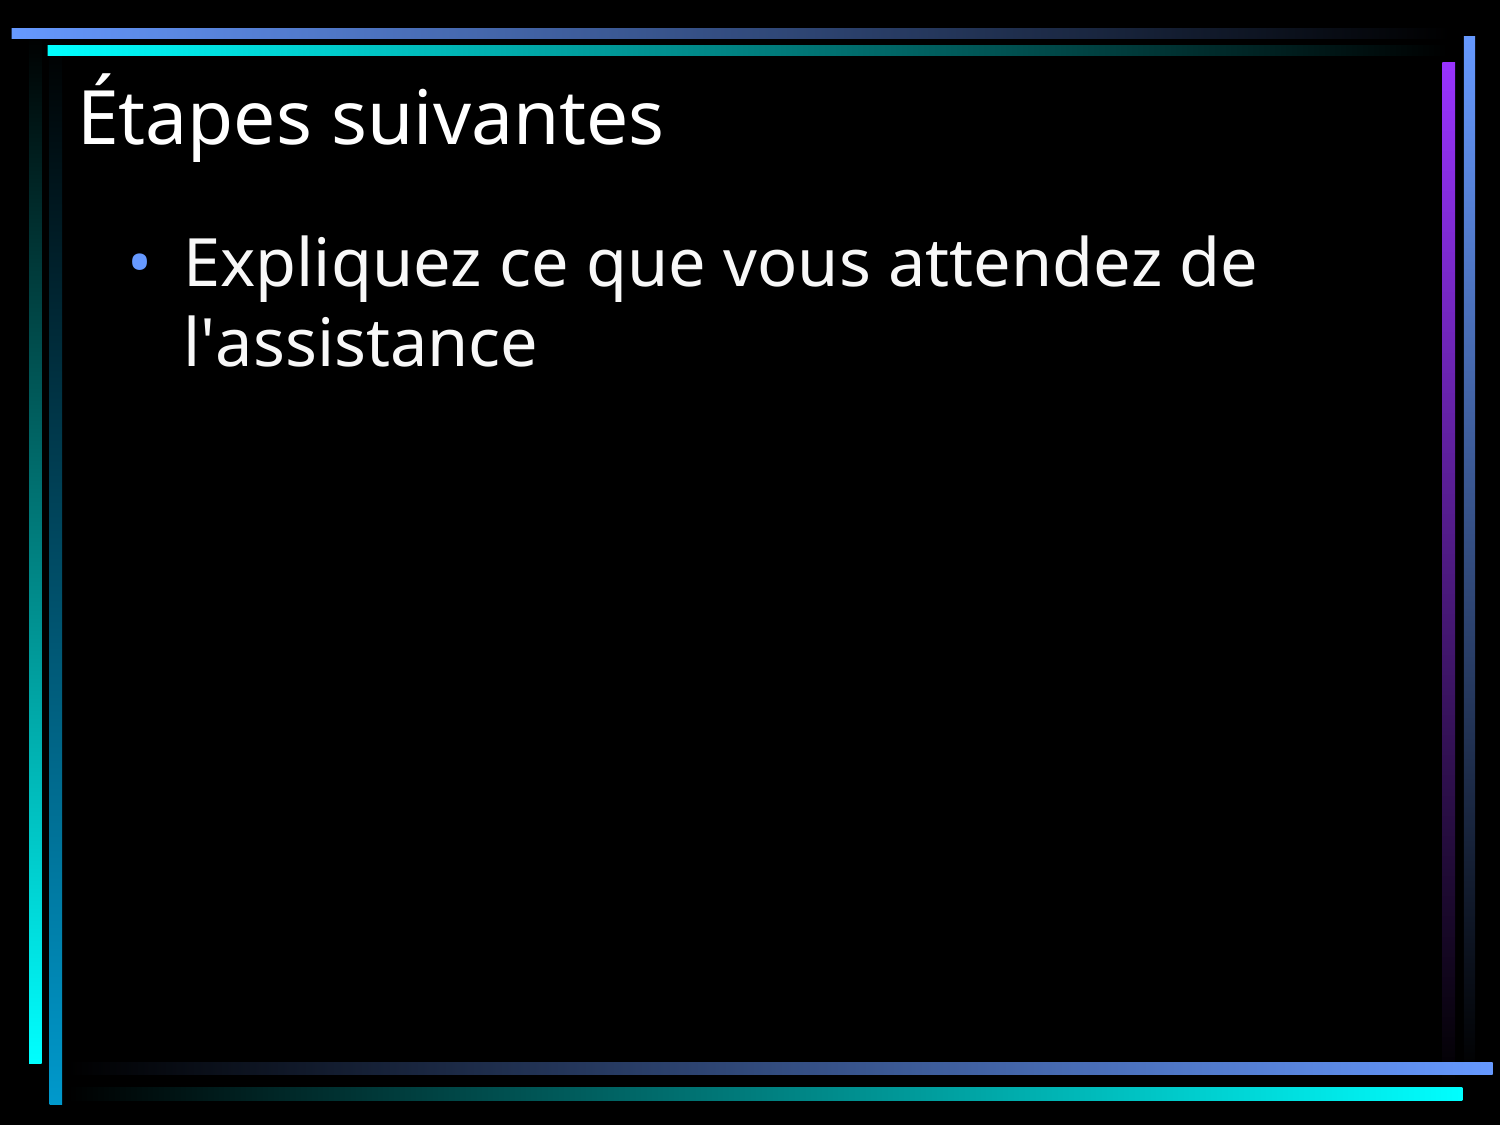

# Étapes suivantes
Expliquez ce que vous attendez de l'assistance